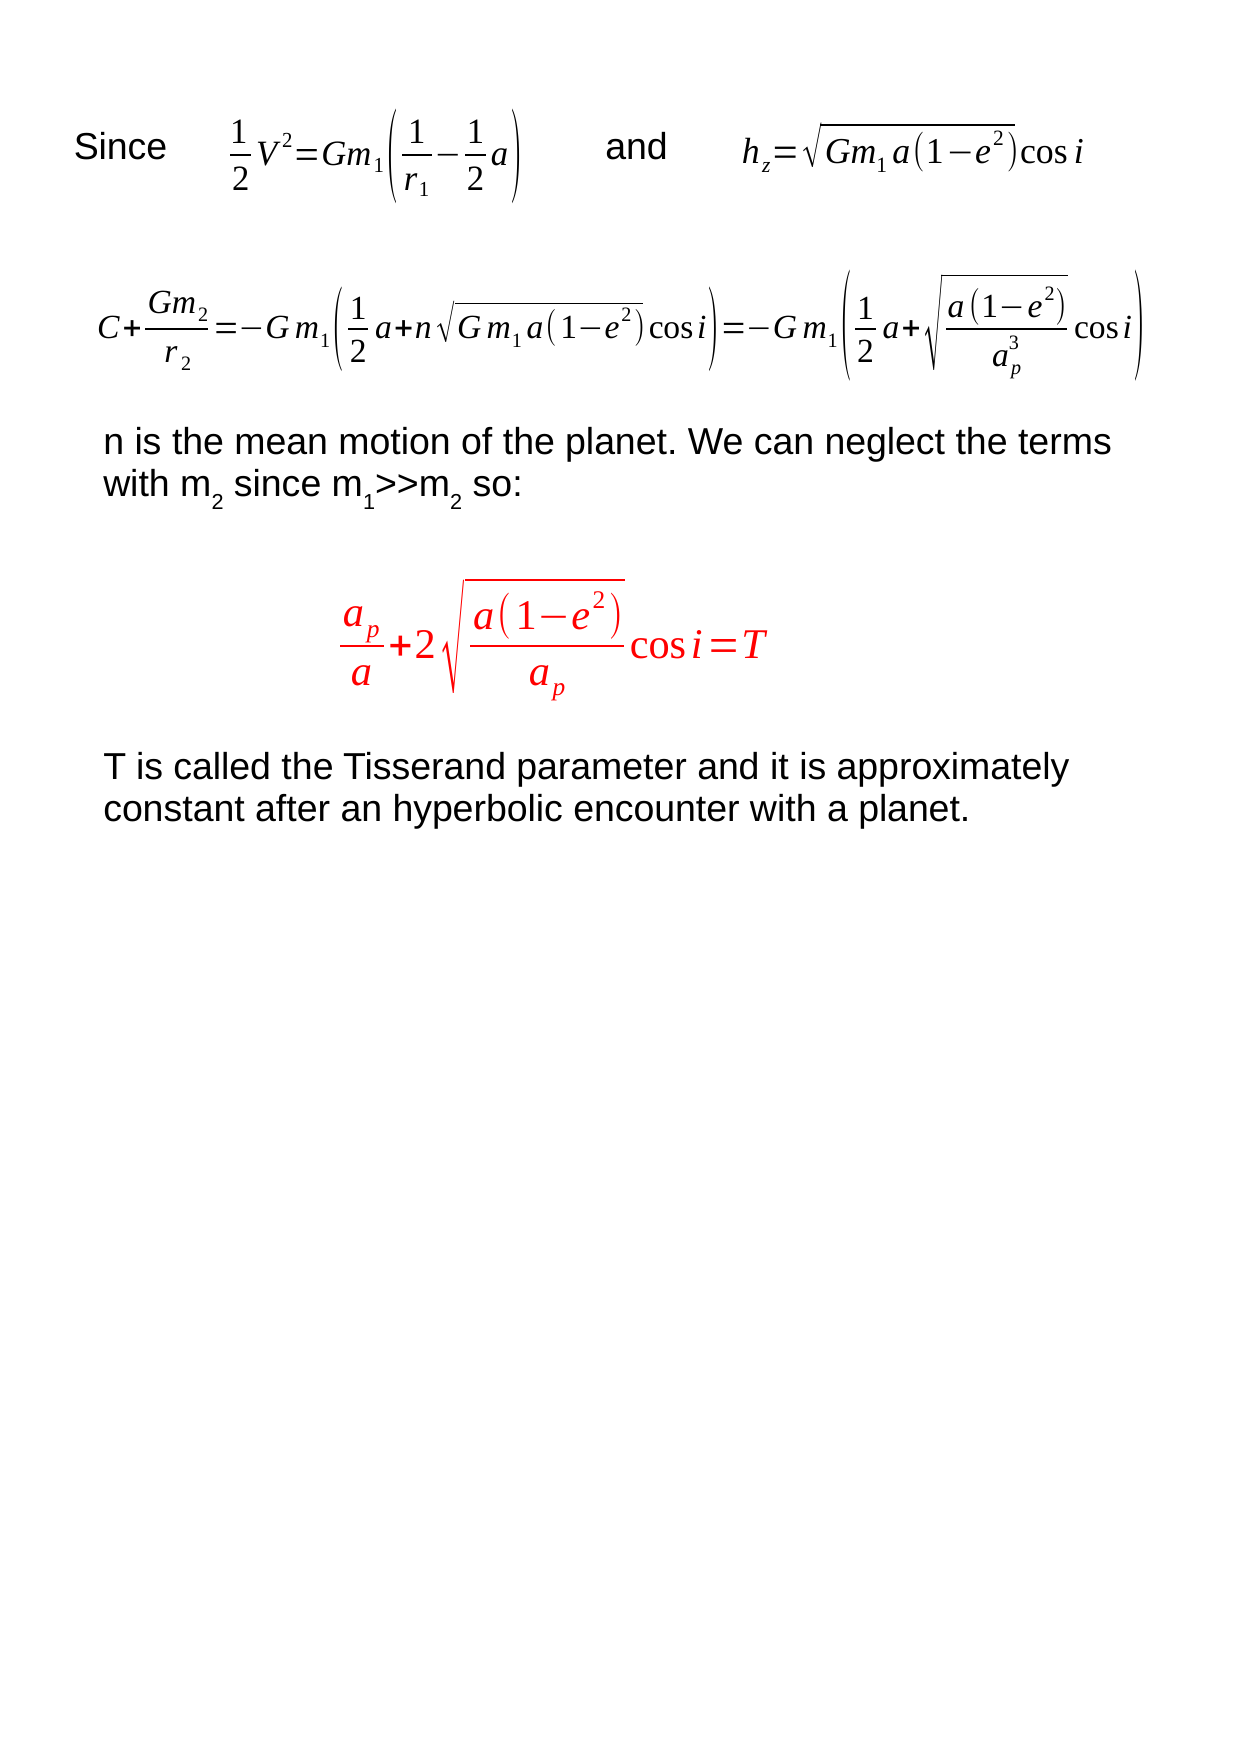

Since
and
n is the mean motion of the planet. We can neglect the terms with m2 since m1>>m2 so:
T is called the Tisserand parameter and it is approximately constant after an hyperbolic encounter with a planet.